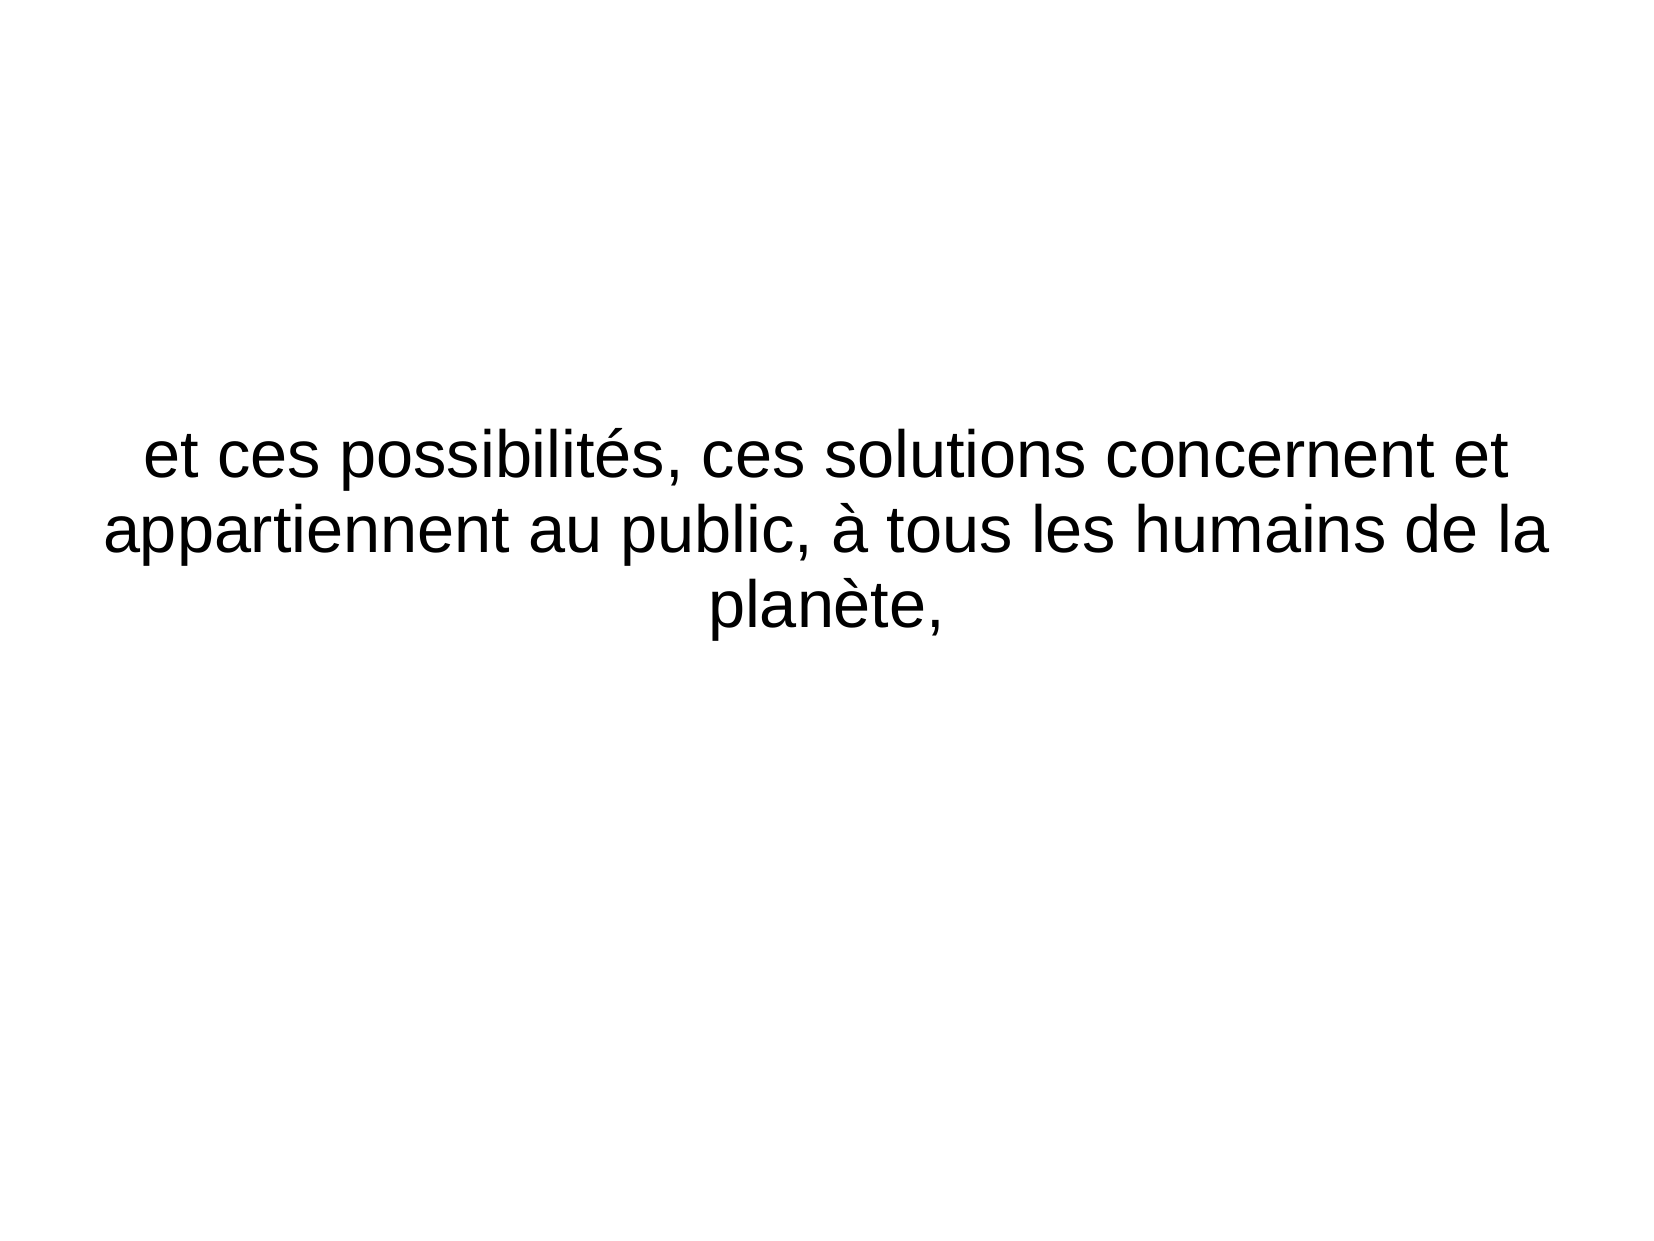

# et ces possibilités, ces solutions concernent et appartiennent au public, à tous les humains de la planète,